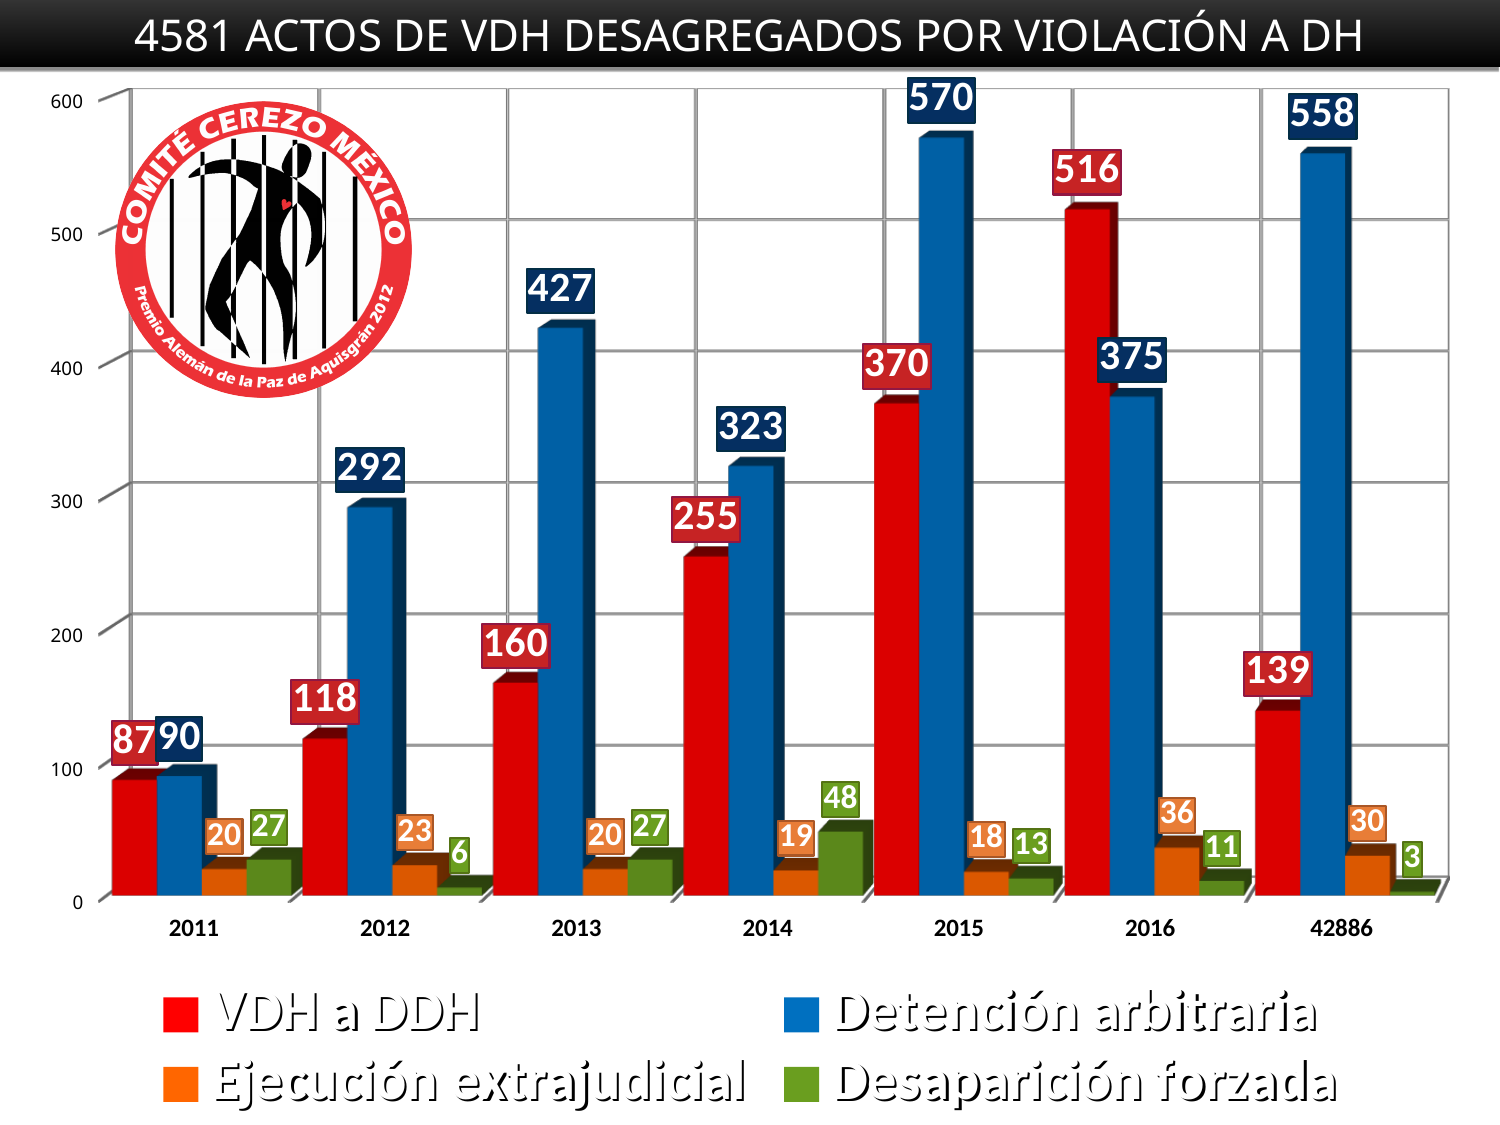

# 4581 actos de VDH desagregados por violación a DH
[unsupported chart]